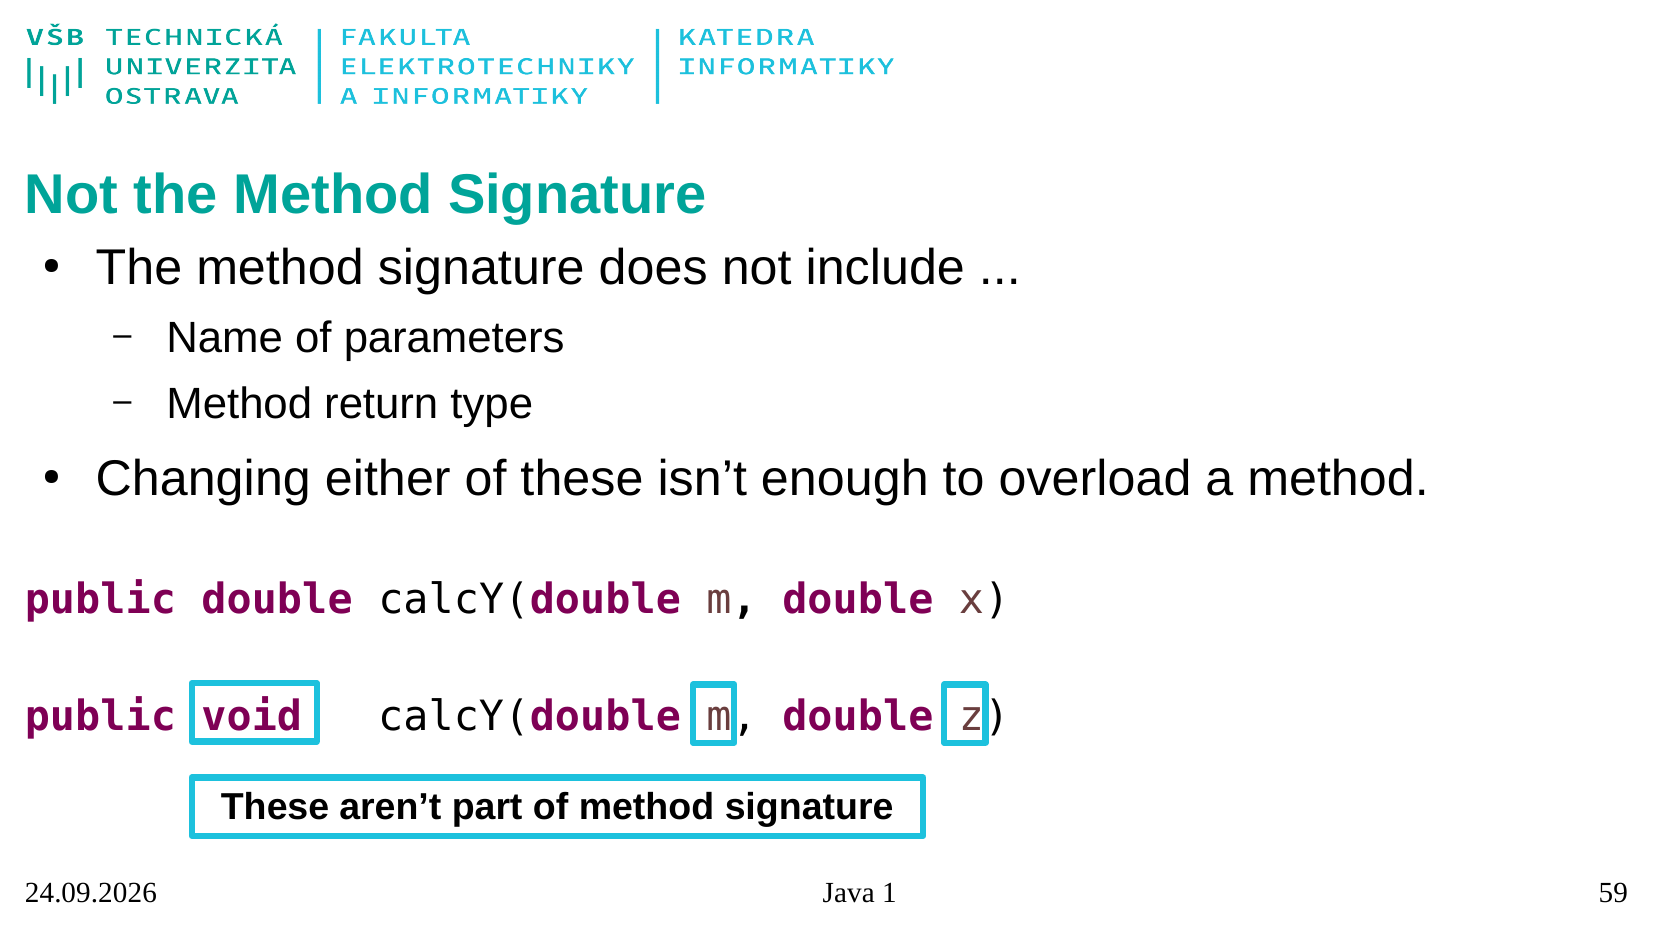

# Not the Method Signature
The method signature does not include ...
Name of parameters
Method return type
Changing either of these isn’t enough to overload a method.
public double calcY(double m, double x)
public void calcY(double m, double z)
These aren’t part of method signature
Java 1
59